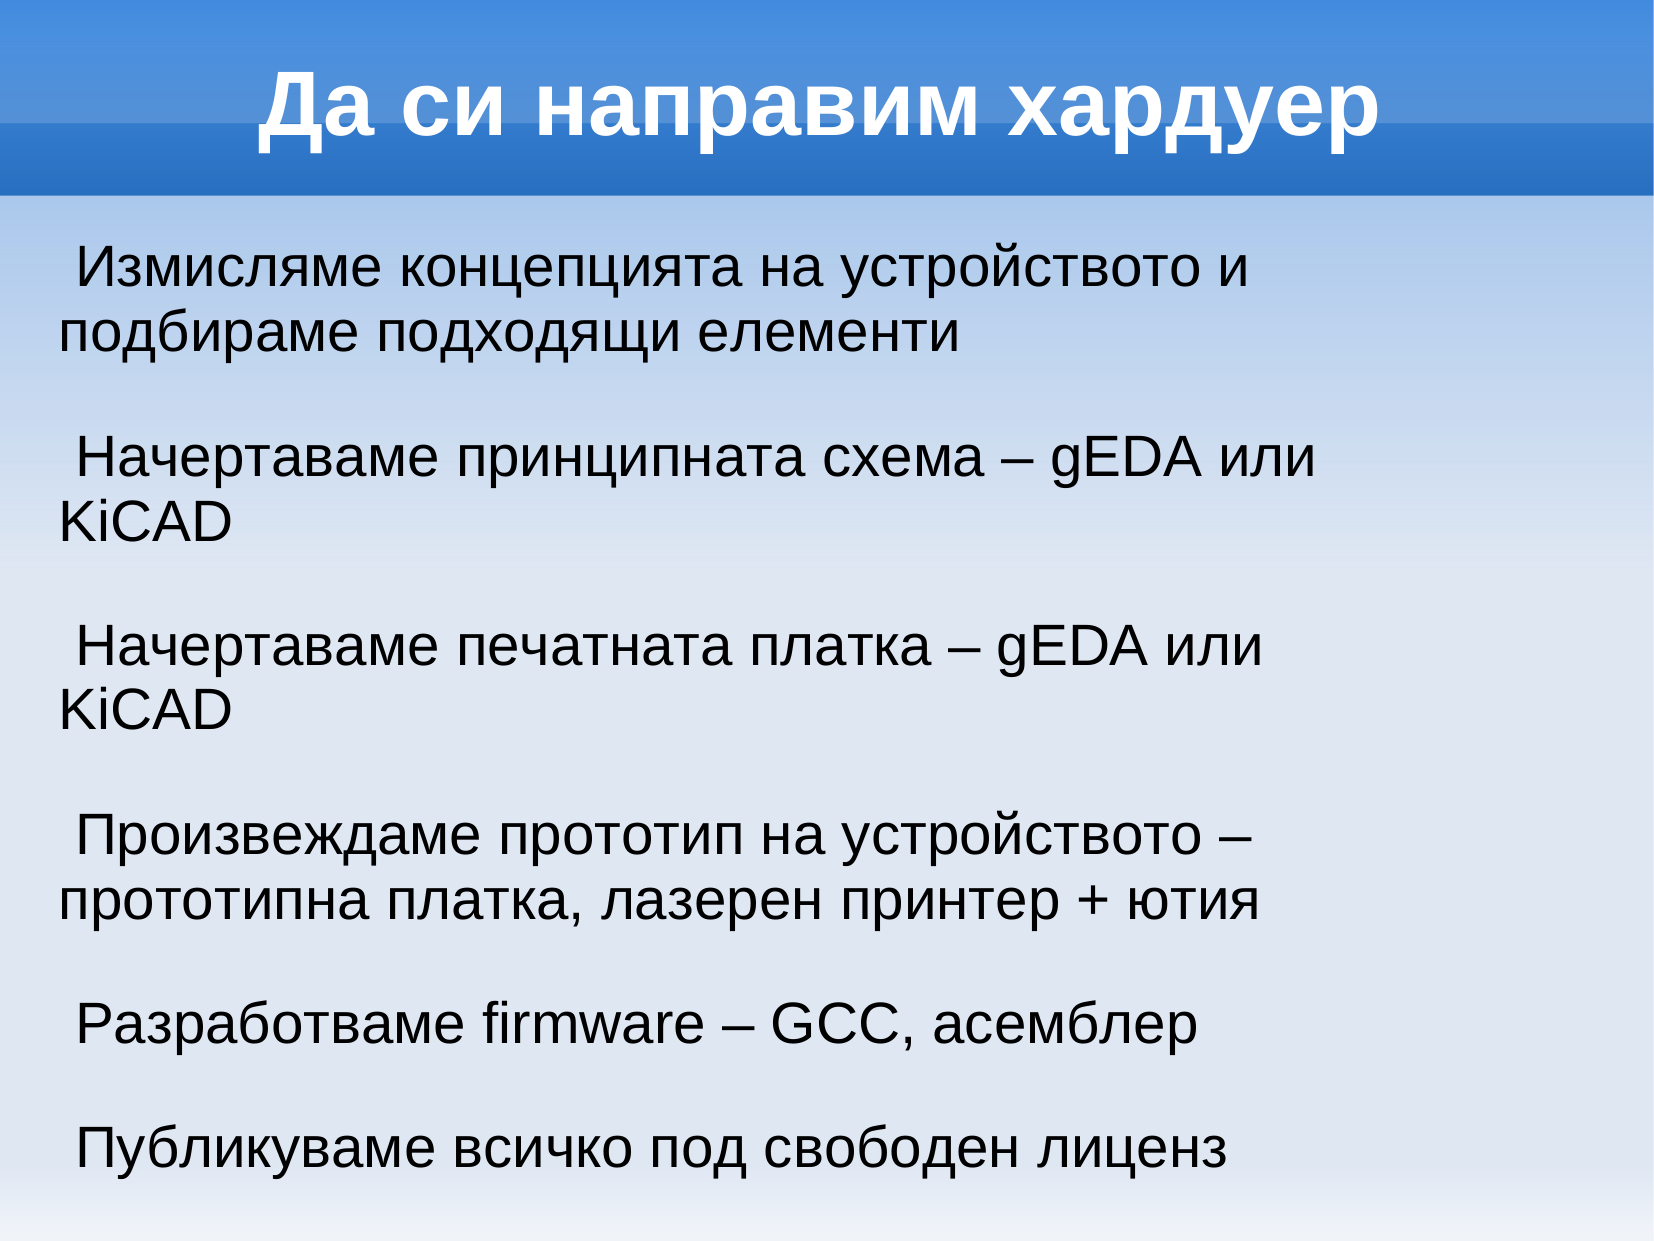

# Да си направим хардуер
 Измисляме концепцията на устройството и подбираме подходящи елементи
 Начертаваме принципната схема – gEDA или KiCAD
 Начертаваме печатната платка – gEDA или KiCAD
 Произвеждаме прототип на устройството – прототипна платка, лазерен принтер + ютия
 Разработваме firmware – GCC, асемблер
 Публикуваме всичко под свободен лиценз